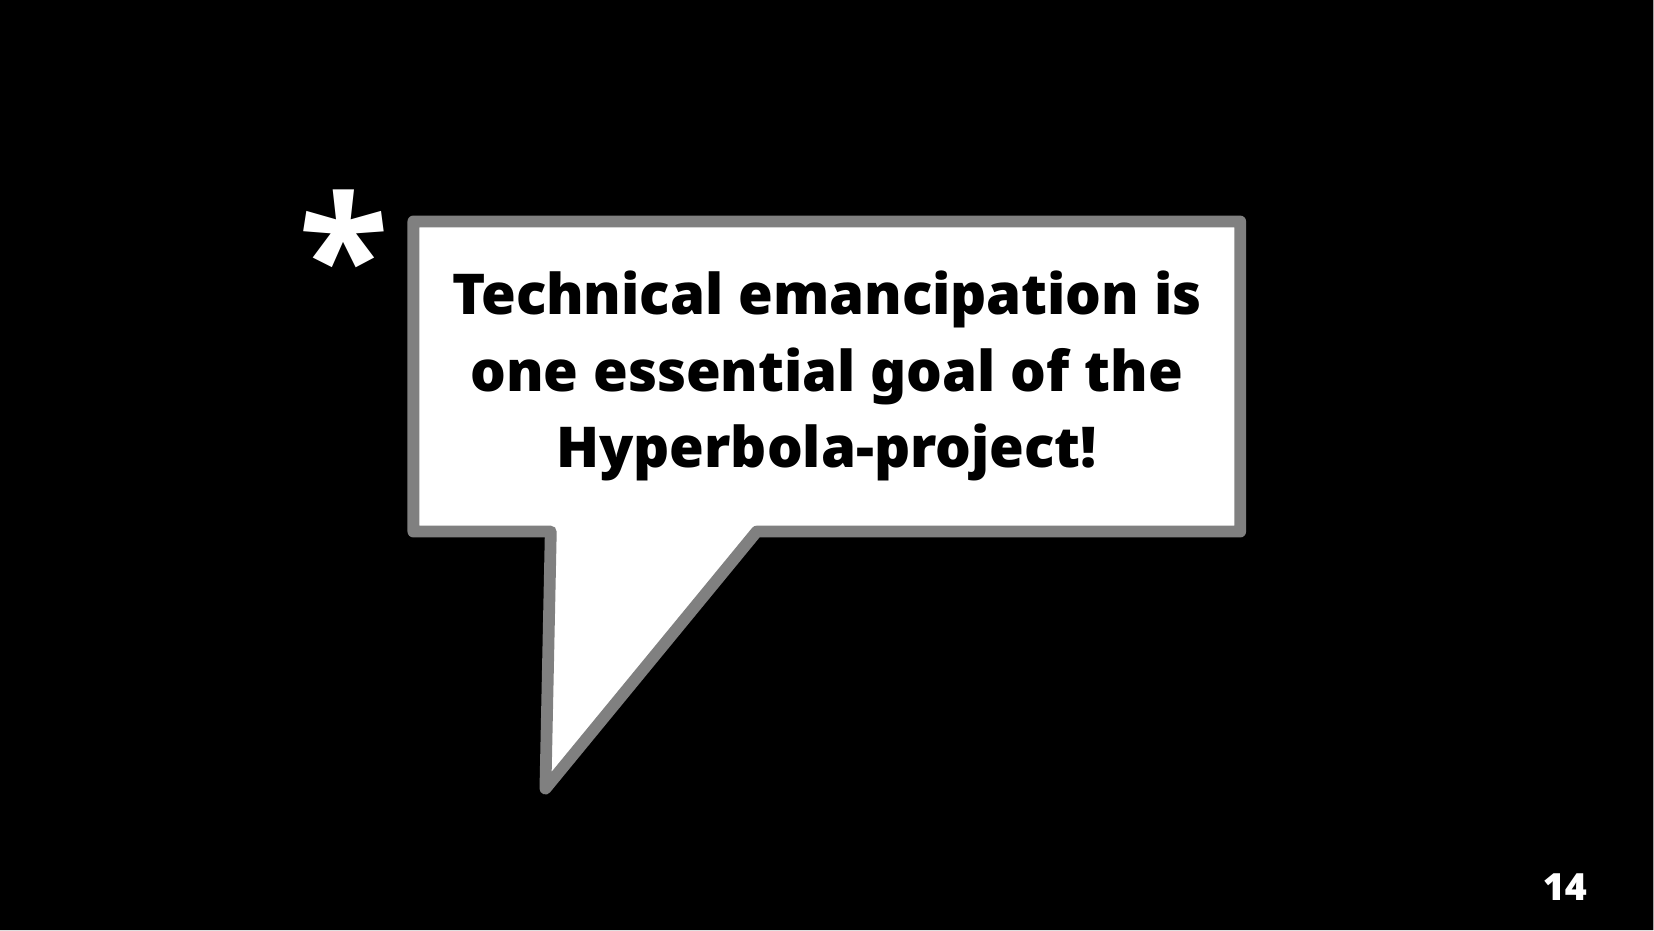

# Technical emancipation is one essential goal of the Hyperbola-project!
14